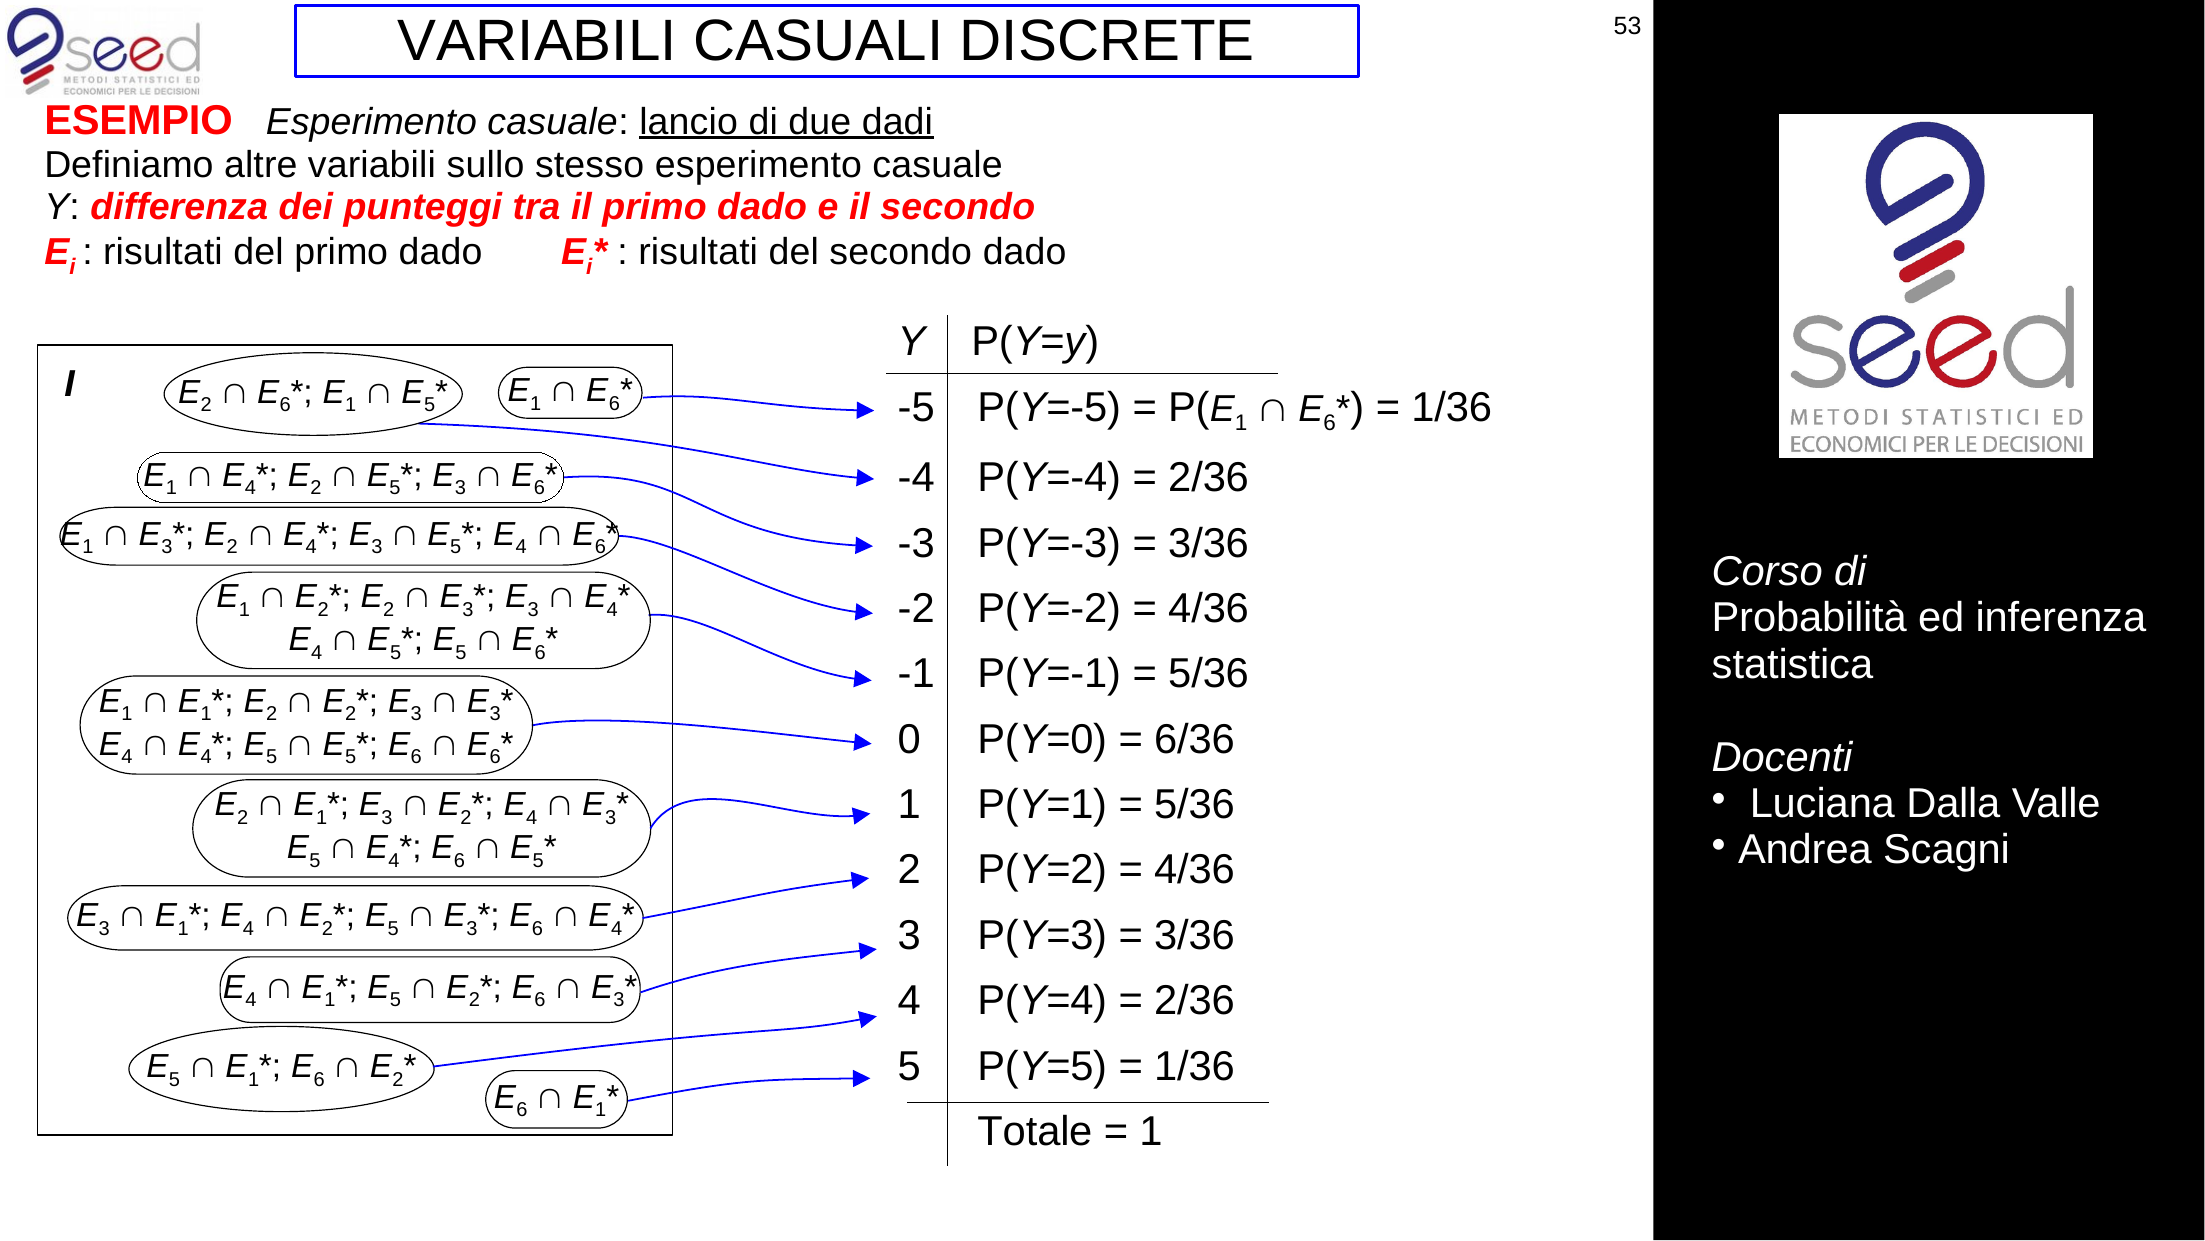

VARIABILI CASUALI DISCRETE
ESEMPIO	Esperimento casuale: lancio di due dadi
Definiamo altre variabili sullo stesso esperimento casuale
Y: differenza dei punteggi tra il primo dado e il secondo
Ei : risultati del primo dado		Ei* : risultati del secondo dado
Y		P(Y=y)
-5	P(Y=-5) = P(E1 ∩ E6*) = 1/36
-4	P(Y=-4) = 2/36
-3	P(Y=-3) = 3/36
-2	P(Y=-2) = 4/36
-1	P(Y=-1) = 5/36
0	P(Y=0) = 6/36
1	P(Y=1) = 5/36
2	P(Y=2) = 4/36
3	P(Y=3) = 3/36
4	P(Y=4) = 2/36
5	P(Y=5) = 1/36
	Totale = 1
E2 ∩ E6*; E1 ∩ E5*
I
E1 ∩ E6*
E1 ∩ E4*; E2 ∩ E5*; E3 ∩ E6*
E1 ∩ E3*; E2 ∩ E4*; E3 ∩ E5*; E4 ∩ E6*
E1 ∩ E2*; E2 ∩ E3*; E3 ∩ E4*
E4 ∩ E5*; E5 ∩ E6*
E1 ∩ E1*; E2 ∩ E2*; E3 ∩ E3*
E4 ∩ E4*; E5 ∩ E5*; E6 ∩ E6*
E2 ∩ E1*; E3 ∩ E2*; E4 ∩ E3*
E5 ∩ E4*; E6 ∩ E5*
E3 ∩ E1*; E4 ∩ E2*; E5 ∩ E3*; E6 ∩ E4*
E4 ∩ E1*; E5 ∩ E2*; E6 ∩ E3*
E5 ∩ E1*; E6 ∩ E2*
E6 ∩ E1*